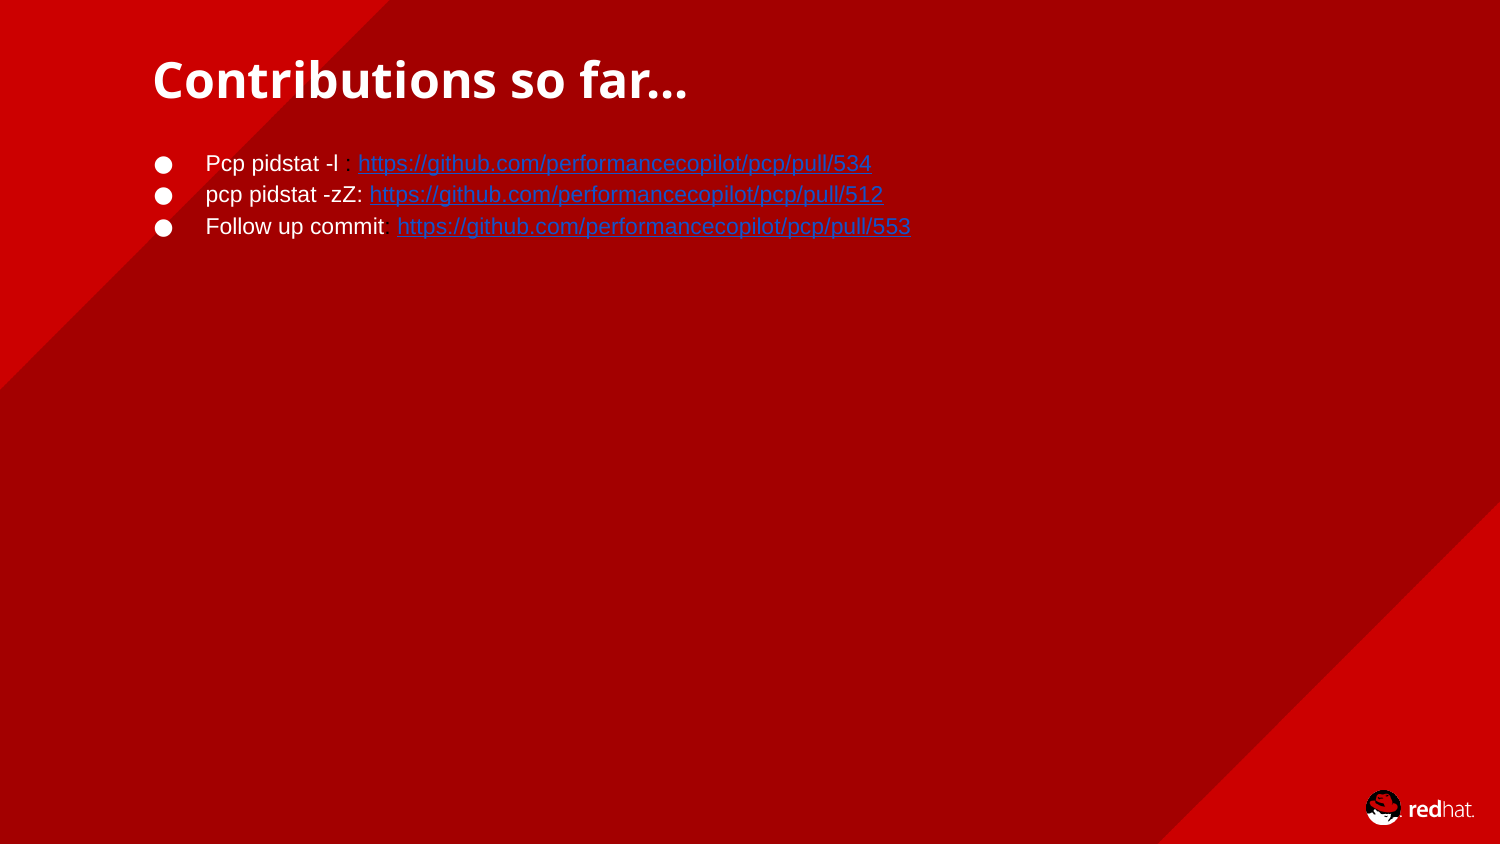

# Contributions so far...
Pcp pidstat -l : https://github.com/performancecopilot/pcp/pull/534
pcp pidstat -zZ: https://github.com/performancecopilot/pcp/pull/512
Follow up commit: https://github.com/performancecopilot/pcp/pull/553